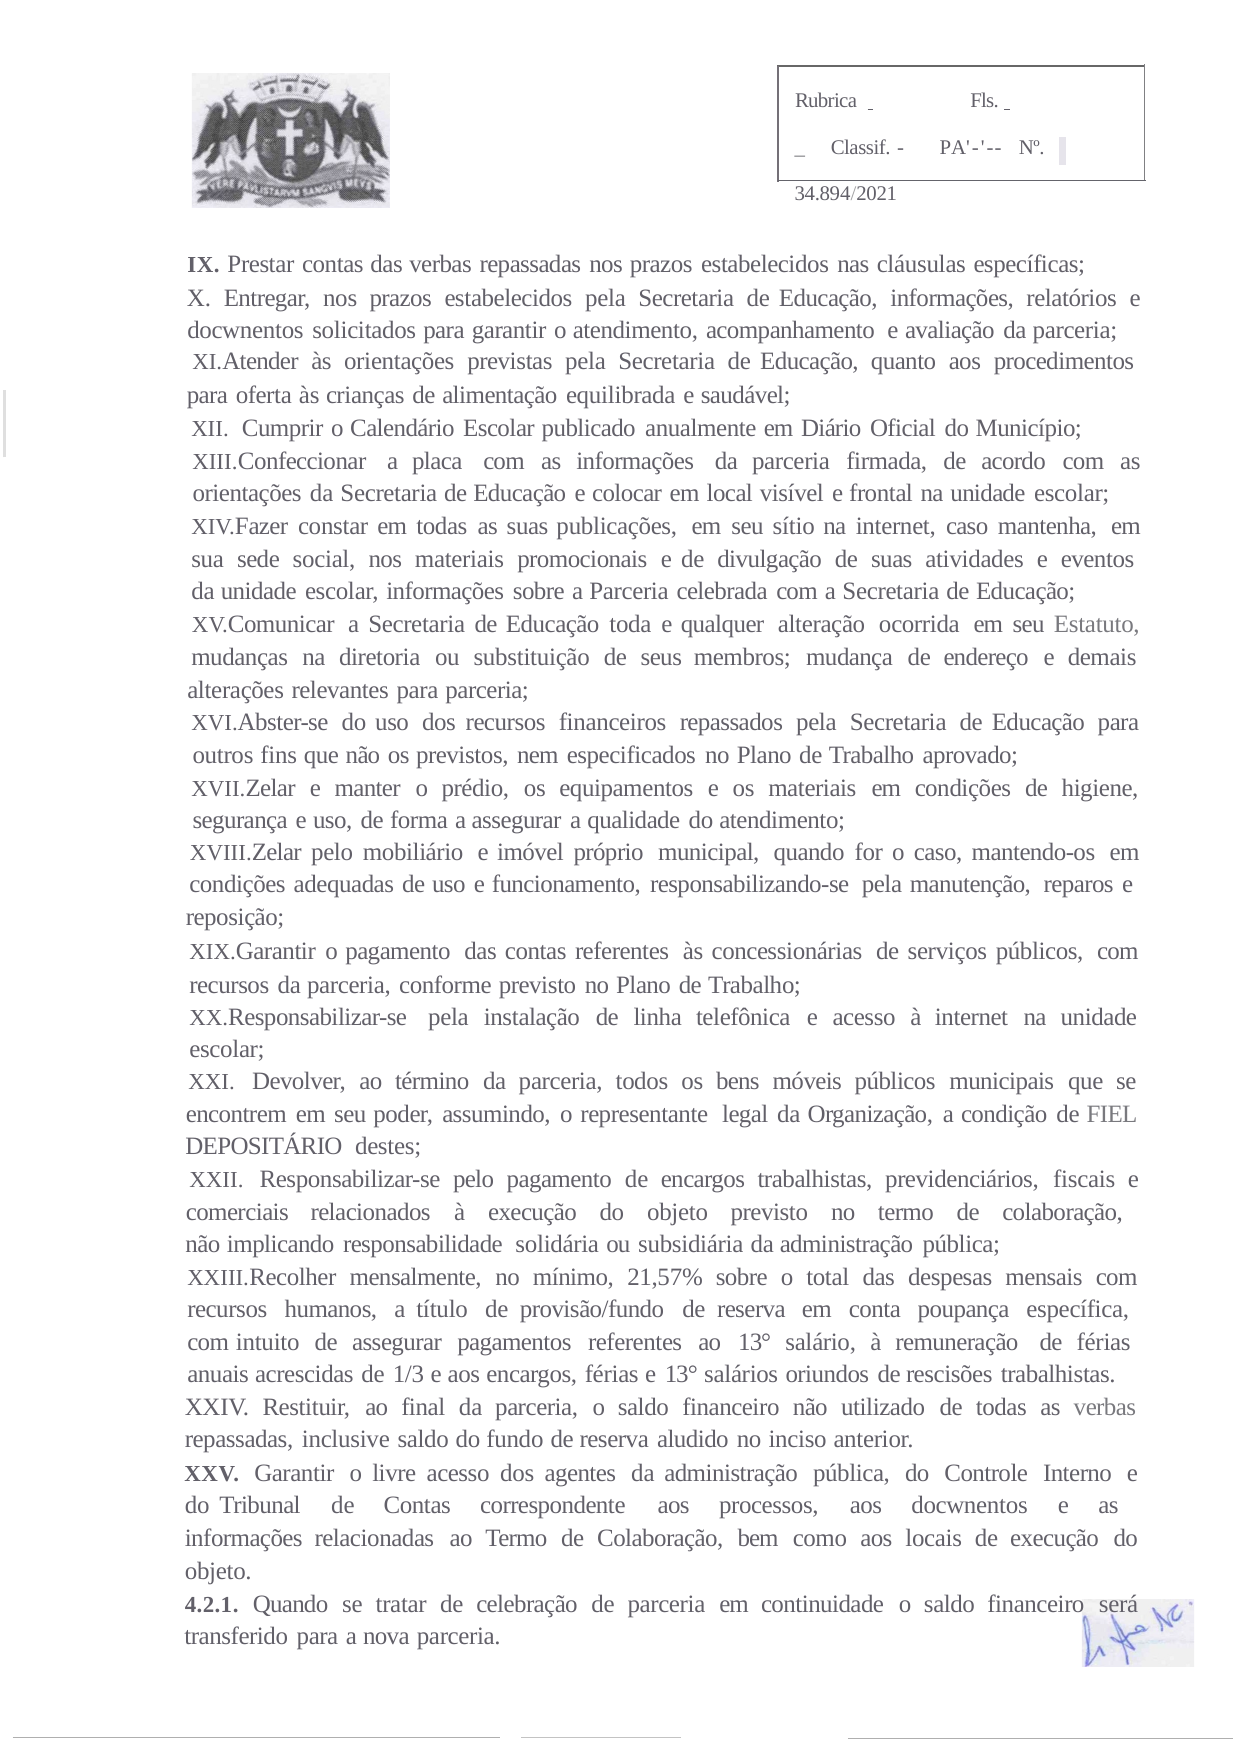

Rubrica 	 Fls. 	_ Classif. - PA'-'-- Nº. 34.894/2021
IX. Prestar contas das verbas repassadas nos prazos estabelecidos nas cláusulas específicas;
X. Entregar, nos prazos estabelecidos pela Secretaria de Educação, informações, relatórios e docwnentos solicitados para garantir o atendimento, acompanhamento e avaliação da parceria;
Atender às orientações previstas pela Secretaria de Educação, quanto aos procedimentos
para oferta às crianças de alimentação equilibrada e saudável;
Cumprir o Calendário Escolar publicado anualmente em Diário Oficial do Município;
Confeccionar a placa com as informações da parceria firmada, de acordo com as orientações da Secretaria de Educação e colocar em local visível e frontal na unidade escolar;
Fazer constar em todas as suas publicações, em seu sítio na internet, caso mantenha, em sua sede social, nos materiais promocionais e de divulgação de suas atividades e eventos da unidade escolar, informações sobre a Parceria celebrada com a Secretaria de Educação;
Comunicar a Secretaria de Educação toda e qualquer alteração ocorrida em seu Estatuto, mudanças na diretoria ou substituição de seus membros; mudança de endereço e demais
alterações relevantes para parceria;
Abster-se do uso dos recursos financeiros repassados pela Secretaria de Educação para outros fins que não os previstos, nem especificados no Plano de Trabalho aprovado;
Zelar e manter o prédio, os equipamentos e os materiais em condições de higiene, segurança e uso, de forma a assegurar a qualidade do atendimento;
Zelar pelo mobiliário e imóvel próprio municipal, quando for o caso, mantendo-os em condições adequadas de uso e funcionamento, responsabilizando-se pela manutenção, reparos e
reposição;
Garantir o pagamento das contas referentes às concessionárias de serviços públicos, com recursos da parceria, conforme previsto no Plano de Trabalho;
Responsabilizar-se pela instalação de linha telefônica e acesso à internet na unidade escolar;
Devolver, ao término da parceria, todos os bens móveis públicos municipais que se
encontrem em seu poder, assumindo, o representante legal da Organização, a condição de FIEL DEPOSITÁRIO destes;
Responsabilizar-se pelo pagamento de encargos trabalhistas, previdenciários, fiscais e
comerciais relacionados à execução do objeto previsto no termo de colaboração, não implicando responsabilidade solidária ou subsidiária da administração pública;
Recolher mensalmente, no mínimo, 21,57% sobre o total das despesas mensais com recursos humanos, a título de provisão/fundo de reserva em conta poupança específica, com intuito de assegurar pagamentos referentes ao 13° salário, à remuneração de férias anuais acrescidas de 1/3 e aos encargos, férias e 13° salários oriundos de rescisões trabalhistas.
XXIV. Restituir, ao final da parceria, o saldo financeiro não utilizado de todas as verbas repassadas, inclusive saldo do fundo de reserva aludido no inciso anterior.
XXV. Garantir o livre acesso dos agentes da administração pública, do Controle Interno e do Tribunal de Contas correspondente aos processos, aos docwnentos e as informações relacionadas ao Termo de Colaboração, bem como aos locais de execução do objeto.
4.2.1. Quando se tratar de celebração de parceria em continuidade o saldo financeiro será transferido para a nova parceria.